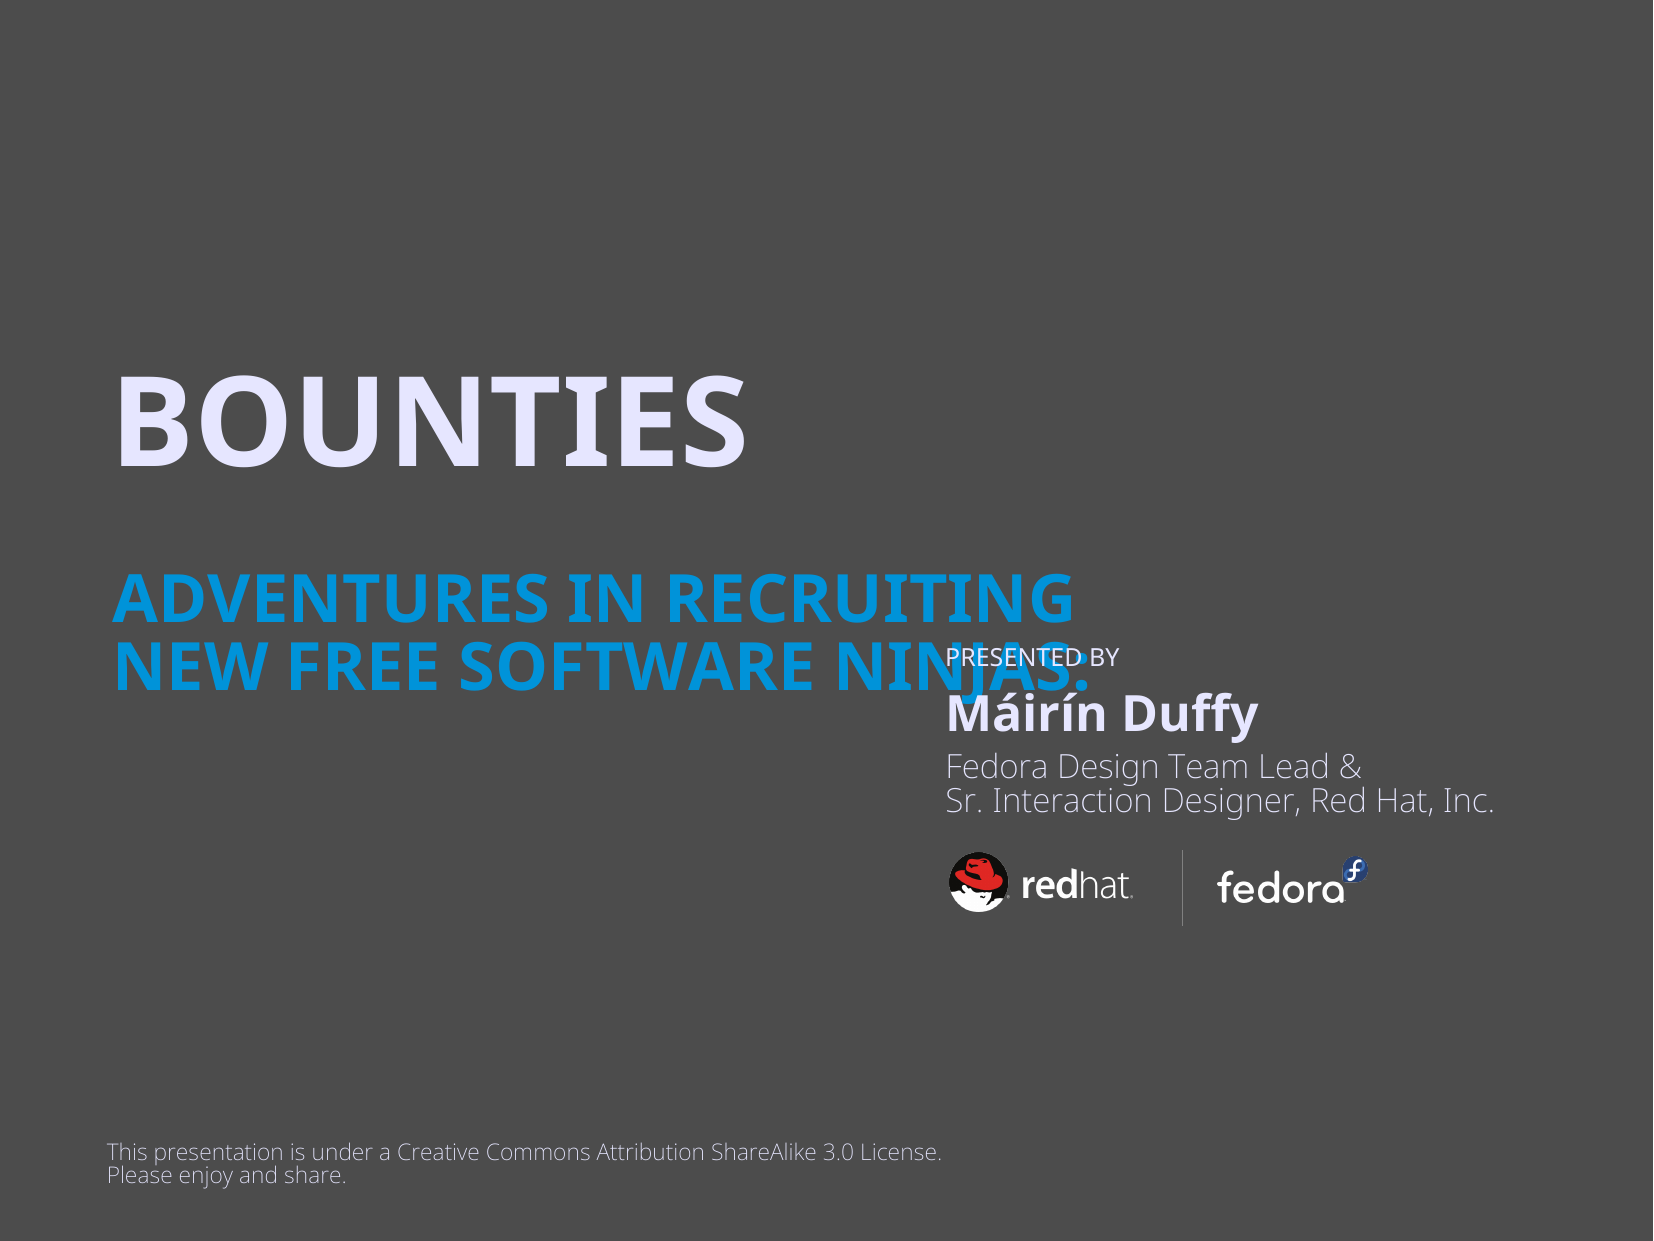

# ADVENTURES IN RECRUITING
NEW FREE SOFTWARE NINJAS:
BOUNTIES
PRESENTED BY
Máirín Duffy
Fedora Design Team Lead &
Sr. Interaction Designer, Red Hat, Inc.
This presentation is under a Creative Commons Attribution ShareAlike 3.0 License.
Please enjoy and share.